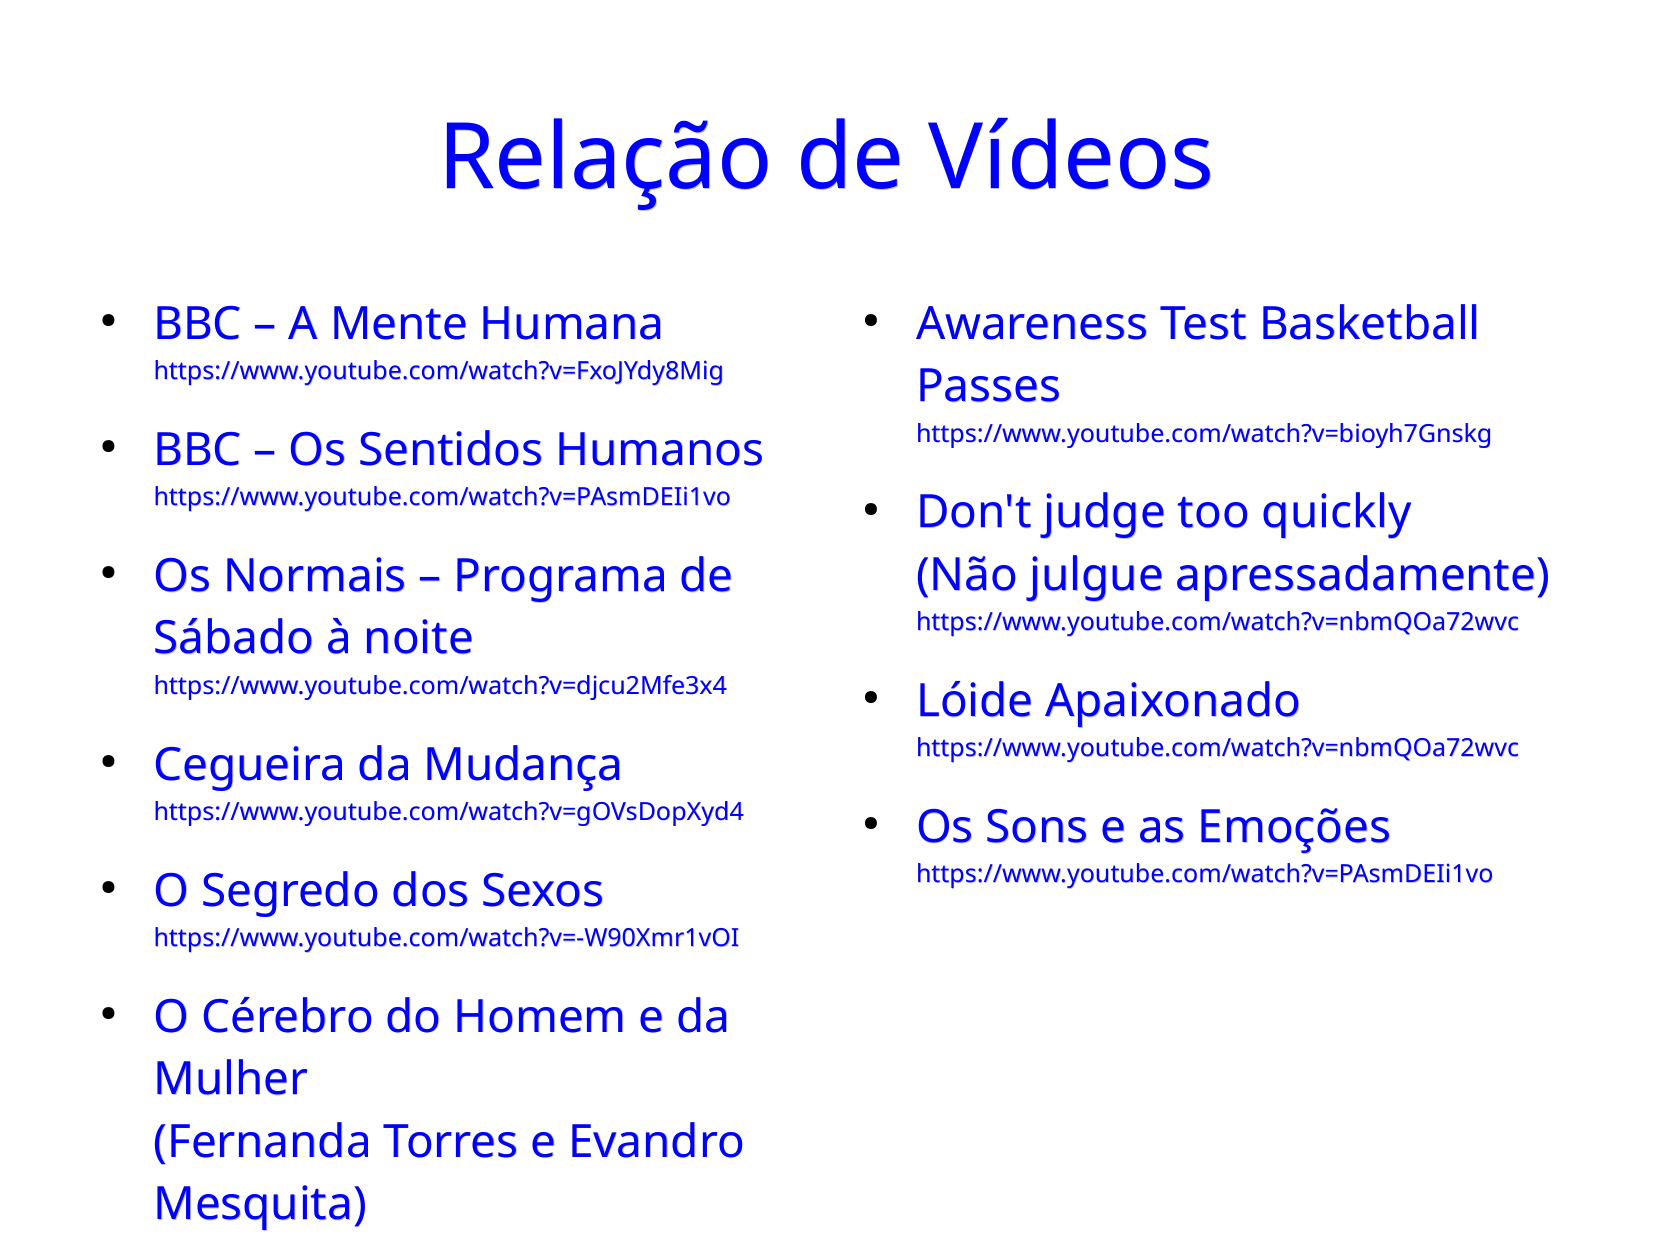

Relação de Vídeos
# BBC – A Mente Humana https://www.youtube.com/watch?v=FxoJYdy8Mig
BBC – Os Sentidos Humanos
https://www.youtube.com/watch?v=PAsmDEIi1vo
Os Normais – Programa de Sábado à noite
https://www.youtube.com/watch?v=djcu2Mfe3x4
Cegueira da Mudança
https://www.youtube.com/watch?v=gOVsDopXyd4
O Segredo dos Sexos
https://www.youtube.com/watch?v=-W90Xmr1vOI
O Cérebro do Homem e da Mulher
(Fernanda Torres e Evandro Mesquita)
https://www.youtube.com/watch?v=HcFrdLab1KA
Awareness Test Basketball Passes
https://www.youtube.com/watch?v=bioyh7Gnskg
Don't judge too quickly
(Não julgue apressadamente)
https://www.youtube.com/watch?v=nbmQOa72wvc
Lóide Apaixonado
https://www.youtube.com/watch?v=nbmQOa72wvc
Os Sons e as Emoções
https://www.youtube.com/watch?v=PAsmDEIi1vo